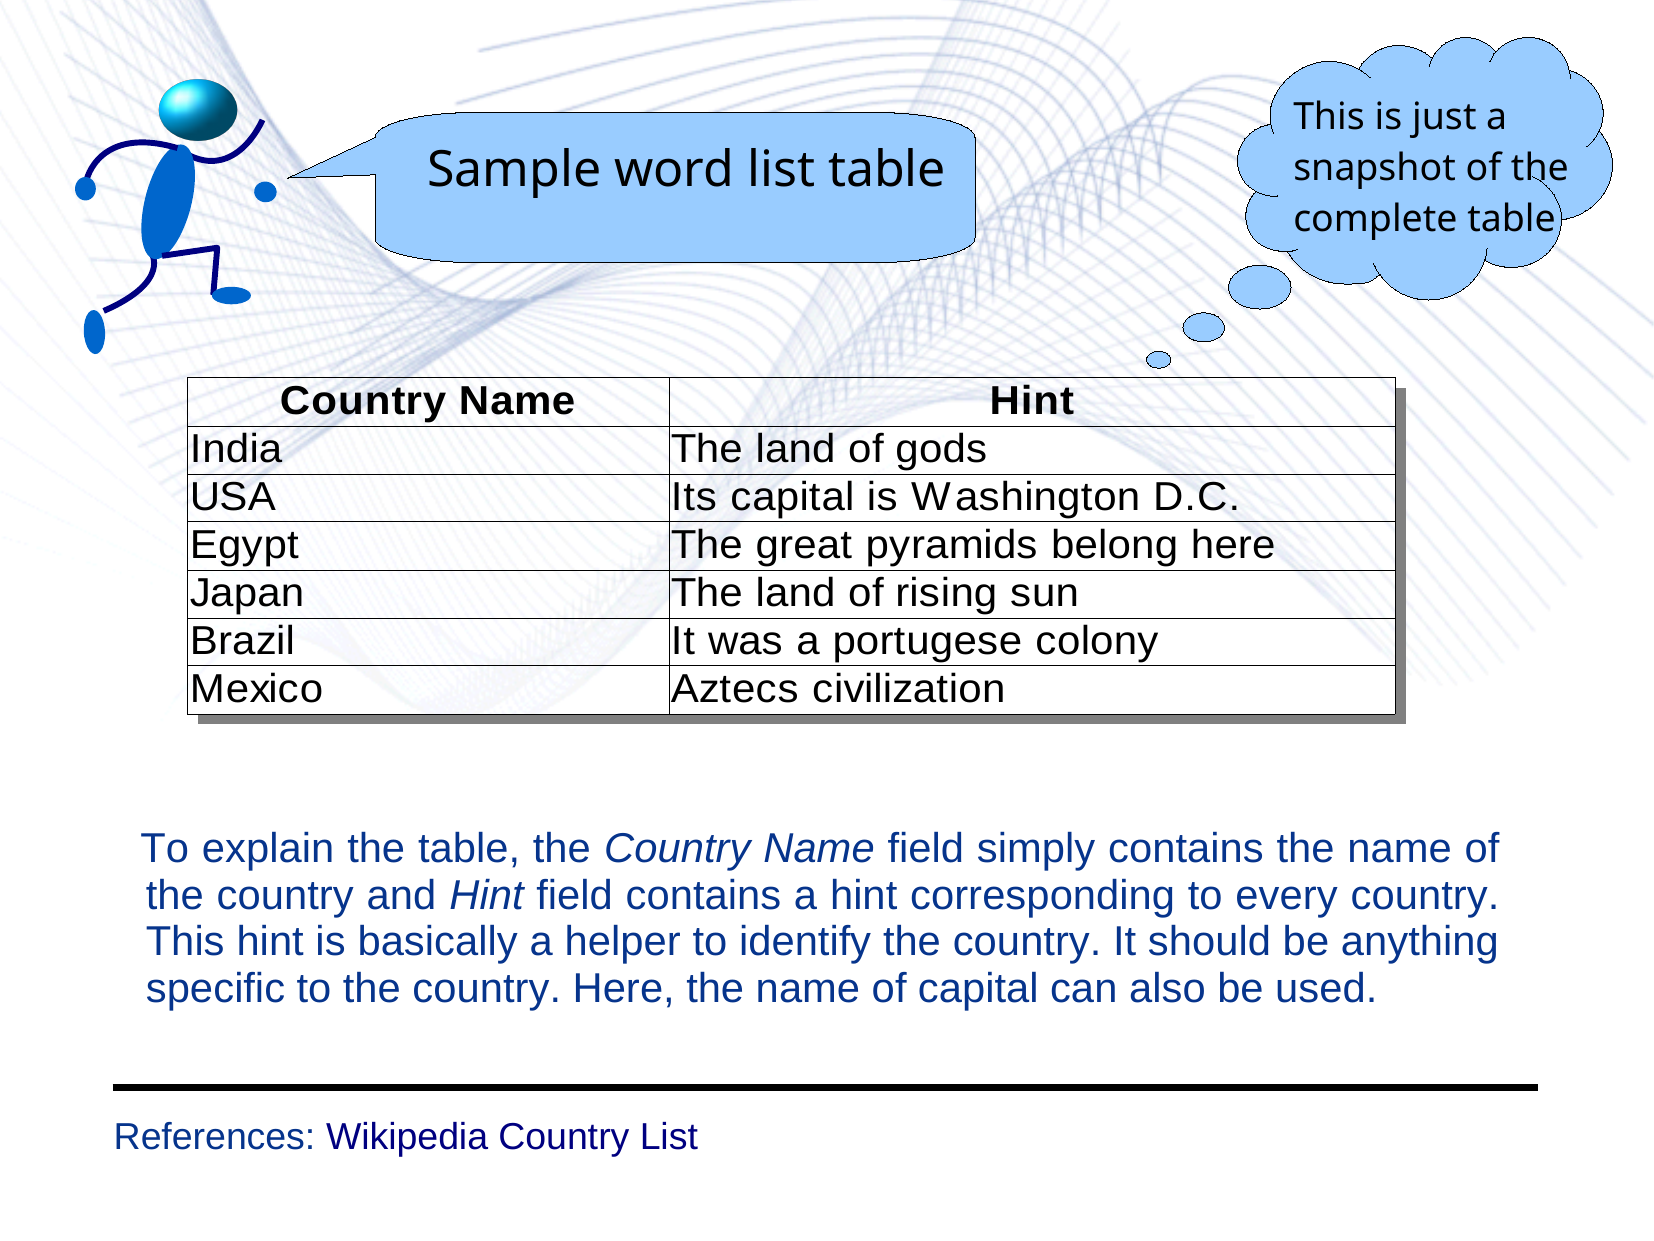

This is just a snapshot of the complete table
Sample word list table
# To explain the table, the Country Name field simply contains the name of the country and Hint field contains a hint corresponding to every country. This hint is basically a helper to identify the country. It should be anything specific to the country. Here, the name of capital can also be used.
 References: Wikipedia Country List